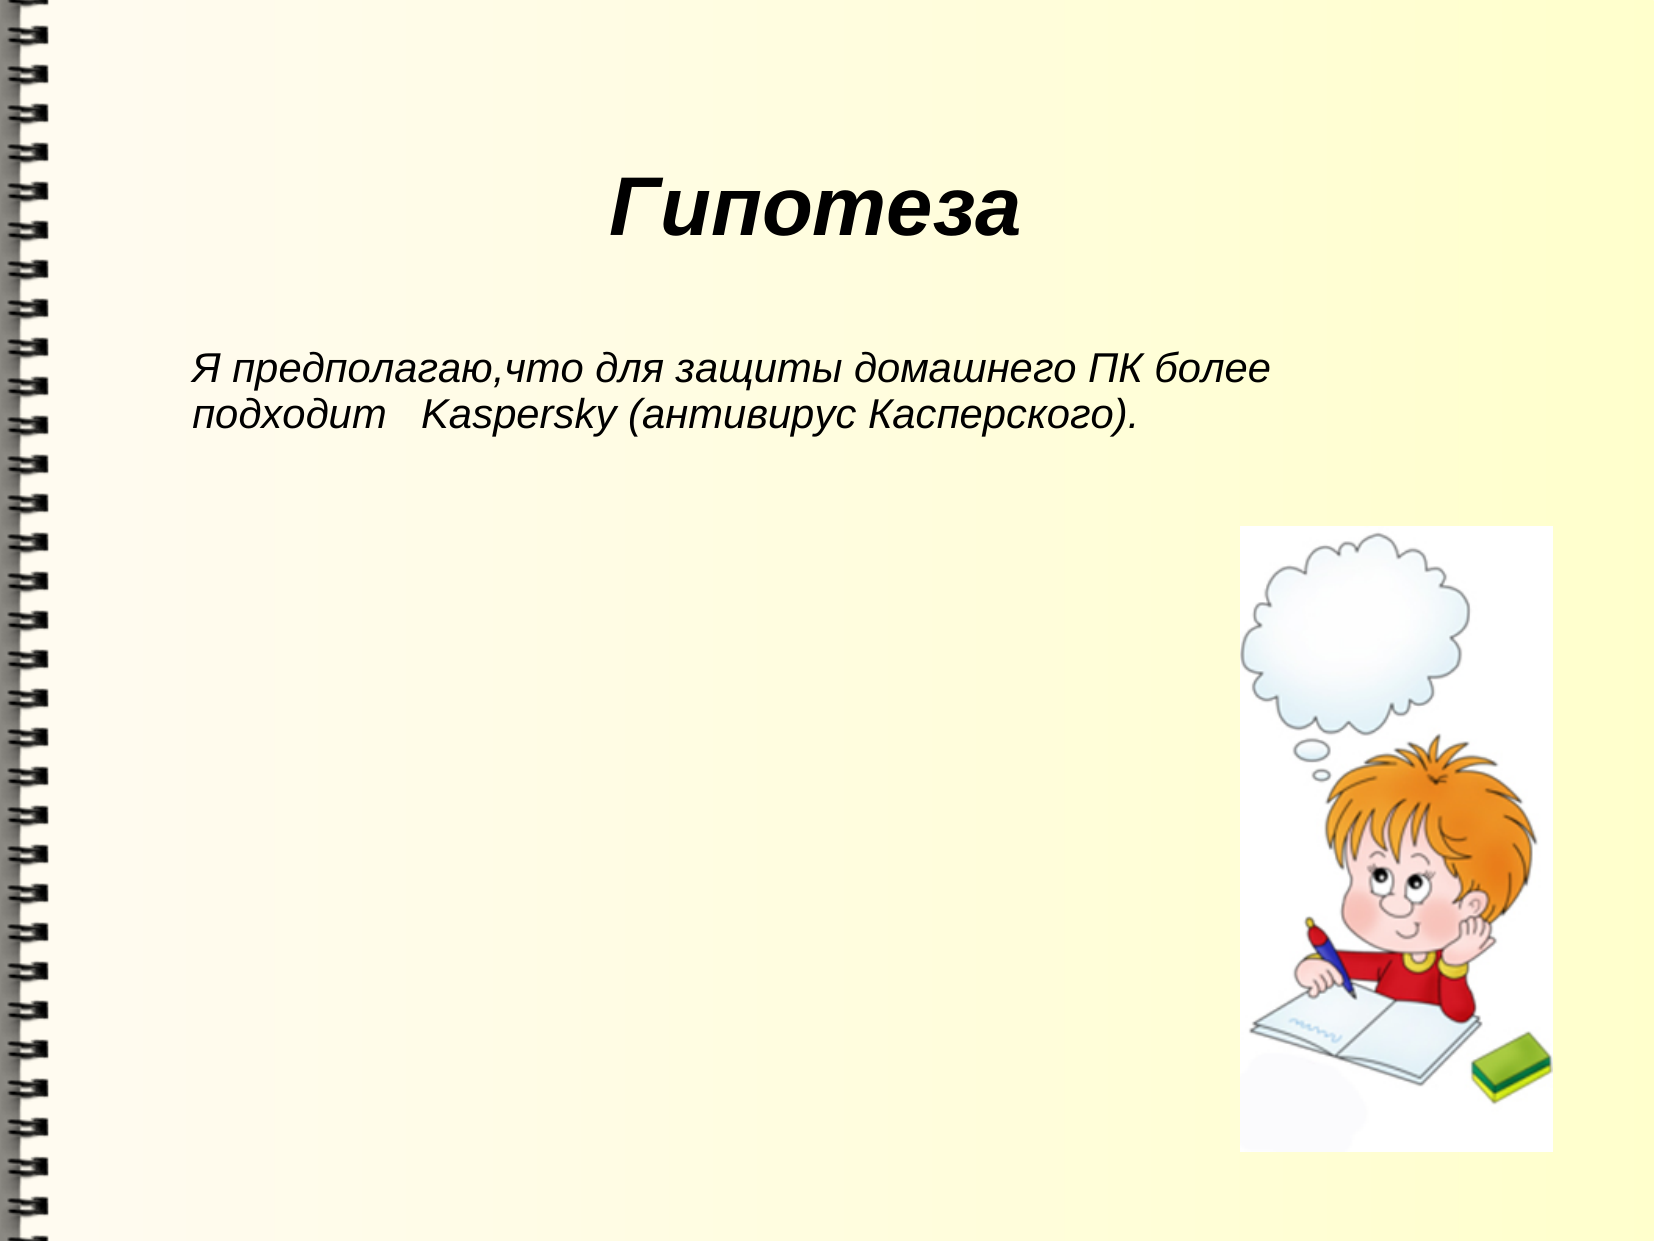

# Гипотеза
Я предполагаю,что для защиты домашнего ПК более подходит Kaspersky (антивирус Касперского).